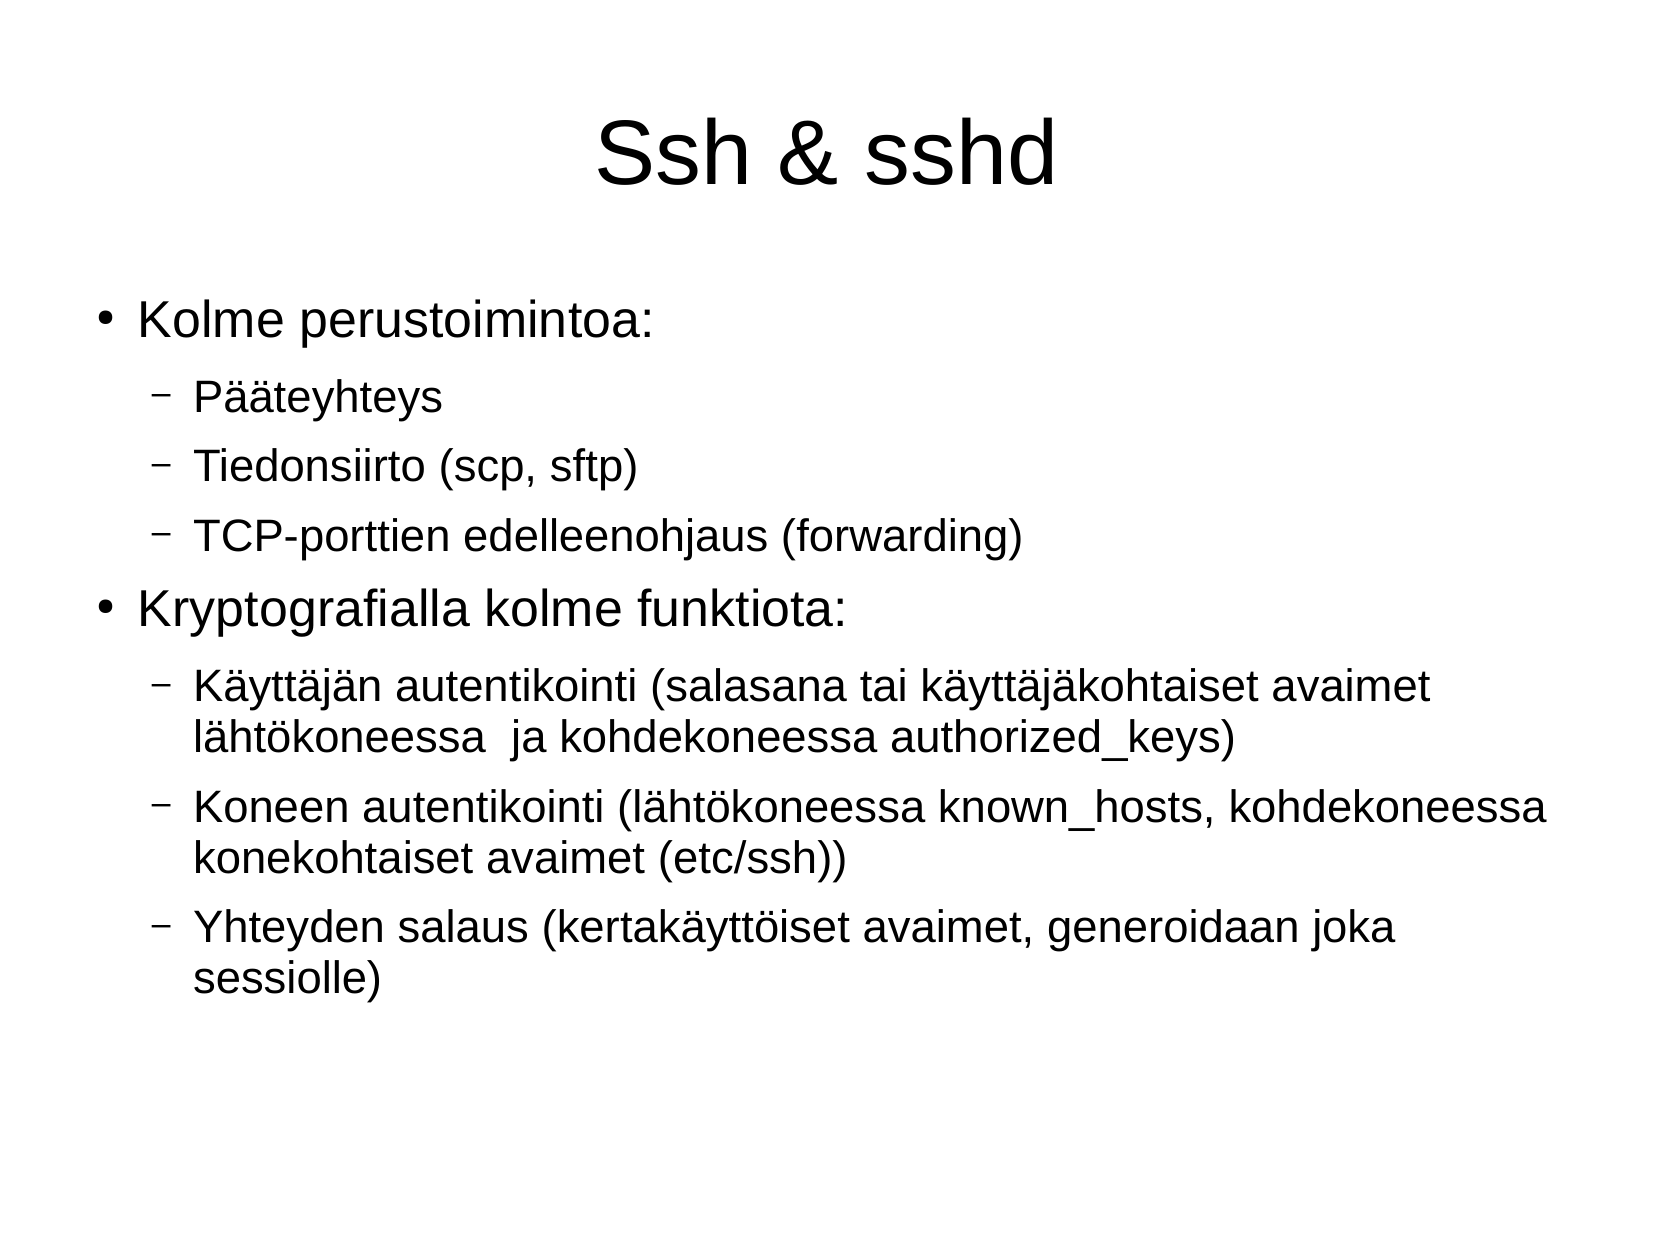

# Ssh & sshd
Kolme perustoimintoa:
Pääteyhteys
Tiedonsiirto (scp, sftp)
TCP-porttien edelleenohjaus (forwarding)
Kryptografialla kolme funktiota:
Käyttäjän autentikointi (salasana tai käyttäjäkohtaiset avaimet lähtökoneessa ja kohdekoneessa authorized_keys)
Koneen autentikointi (lähtökoneessa known_hosts, kohdekoneessa konekohtaiset avaimet (etc/ssh))
Yhteyden salaus (kertakäyttöiset avaimet, generoidaan joka sessiolle)